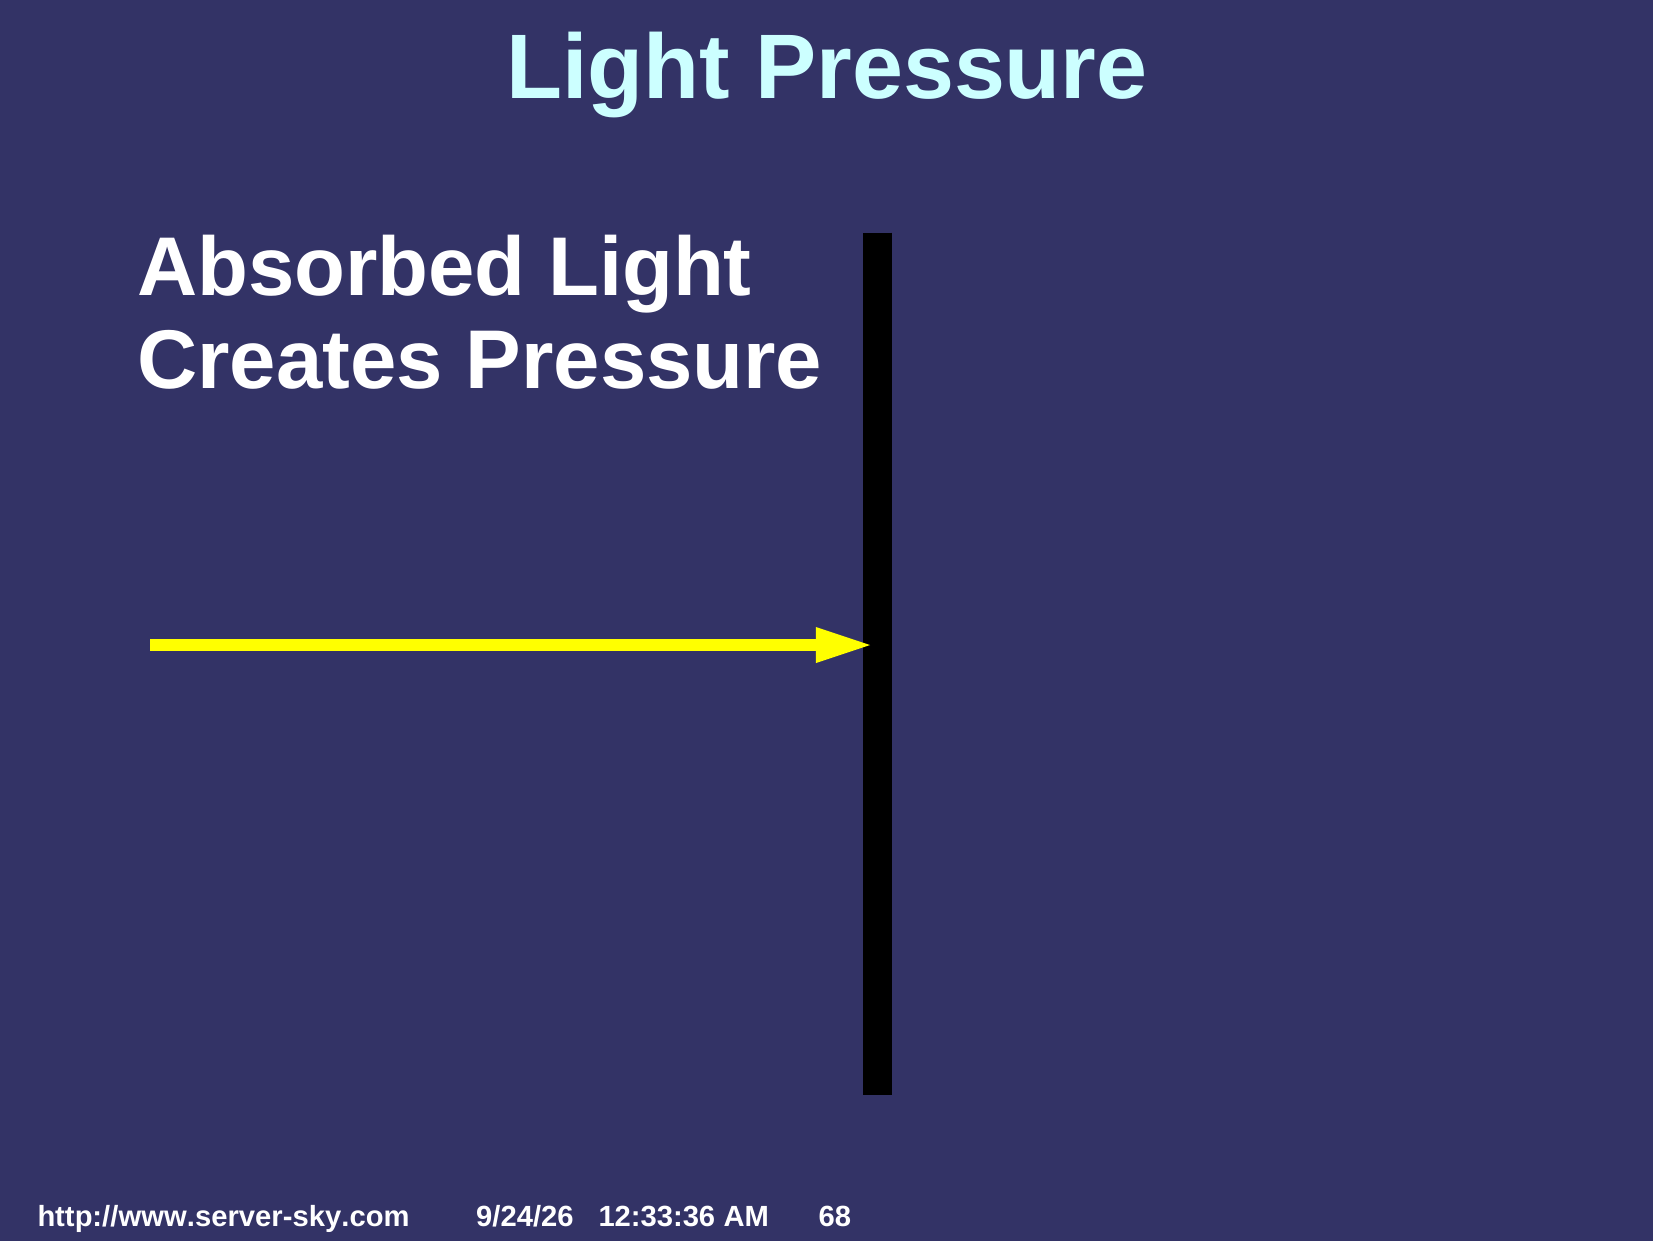

# Light Pressure
Absorbed Light Creates Pressure